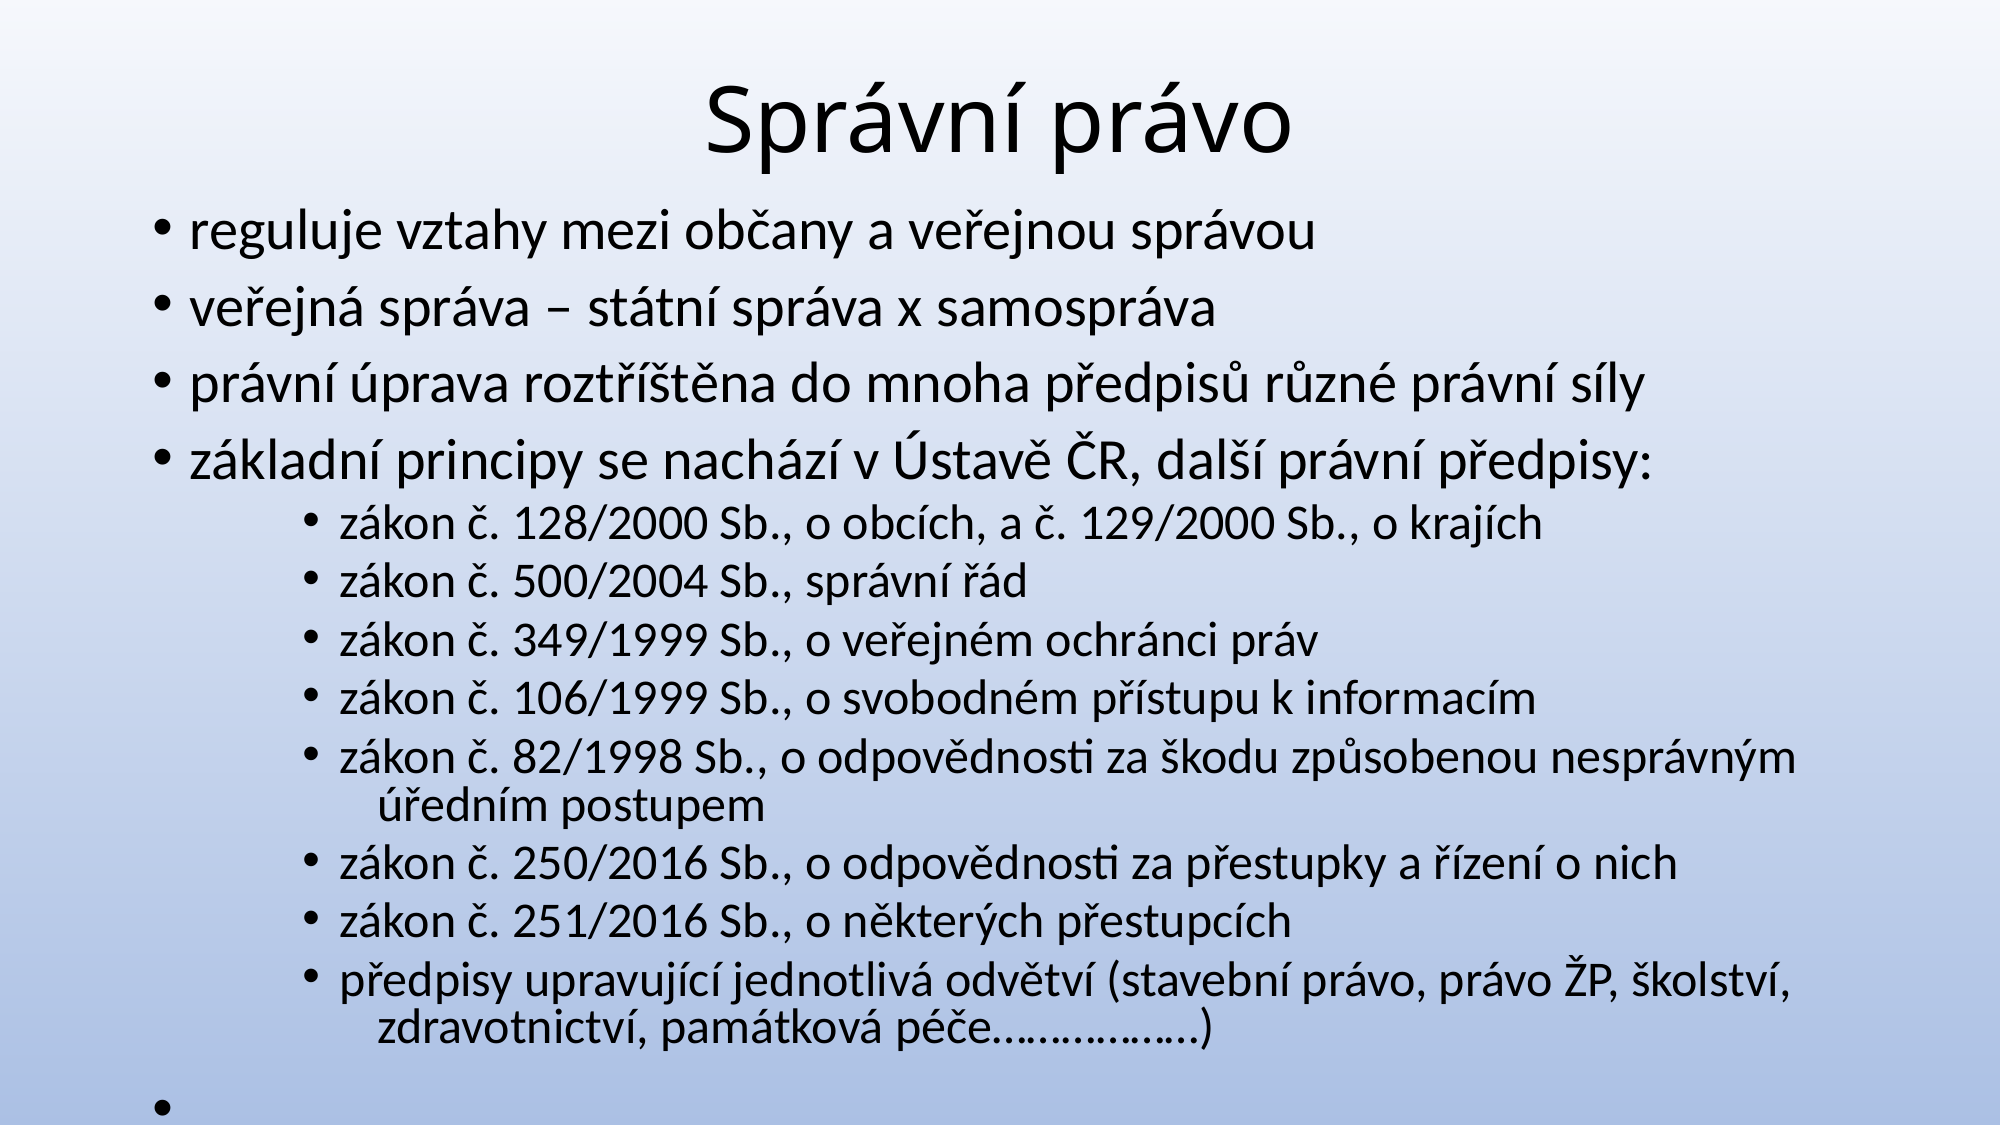

# Správní právo
reguluje vztahy mezi občany a veřejnou správou
veřejná správa – státní správa x samospráva
právní úprava roztříštěna do mnoha předpisů různé právní síly
základní principy se nachází v Ústavě ČR, další právní předpisy:
zákon č. 128/2000 Sb., o obcích, a č. 129/2000 Sb., o krajích
zákon č. 500/2004 Sb., správní řád
zákon č. 349/1999 Sb., o veřejném ochránci práv
zákon č. 106/1999 Sb., o svobodném přístupu k informacím
zákon č. 82/1998 Sb., o odpovědnosti za škodu způsobenou nesprávným úředním postupem
zákon č. 250/2016 Sb., o odpovědnosti za přestupky a řízení o nich
zákon č. 251/2016 Sb., o některých přestupcích
předpisy upravující jednotlivá odvětví (stavební právo, právo ŽP, školství, zdravotnictví, památková péče………………)